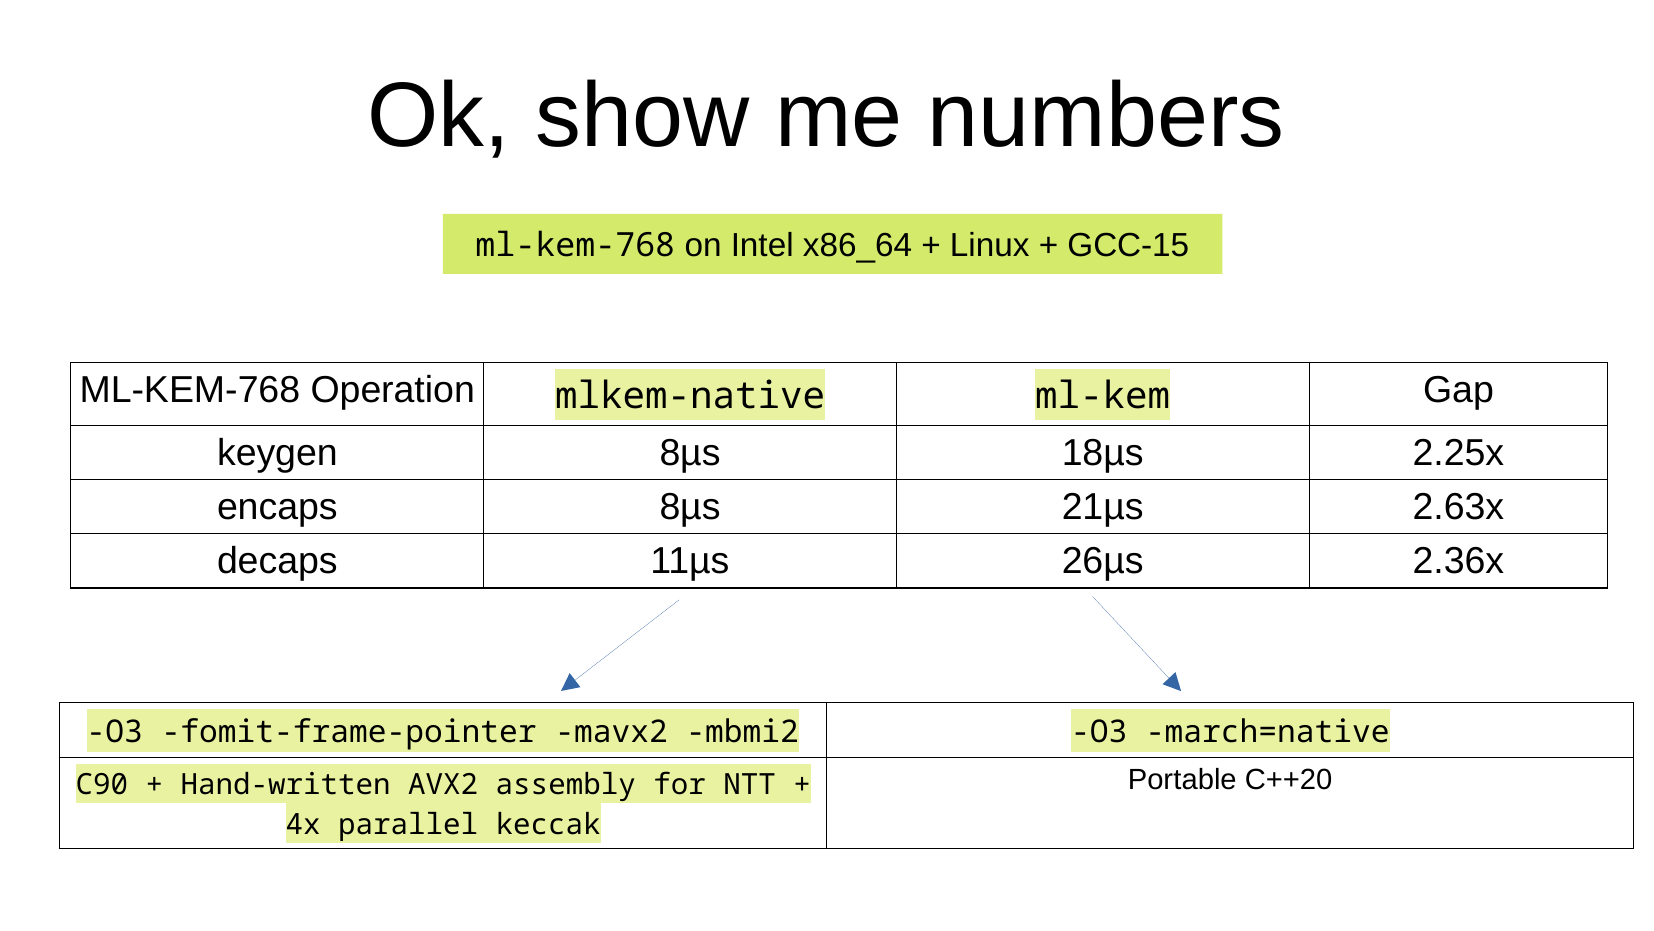

# Ok, show me numbers
ml-kem-768 on Intel x86_64 + Linux + GCC-15
| ML-KEM-768 Operation | mlkem-native | ml-kem | Gap |
| --- | --- | --- | --- |
| keygen | 8µs | 18µs | 2.25x |
| encaps | 8µs | 21µs | 2.63x |
| decaps | 11µs | 26µs | 2.36x |
| -O3 -fomit-frame-pointer -mavx2 -mbmi2 | -O3 -march=native |
| --- | --- |
| C90 + Hand-written AVX2 assembly for NTT + 4x parallel keccak | Portable C++20 |